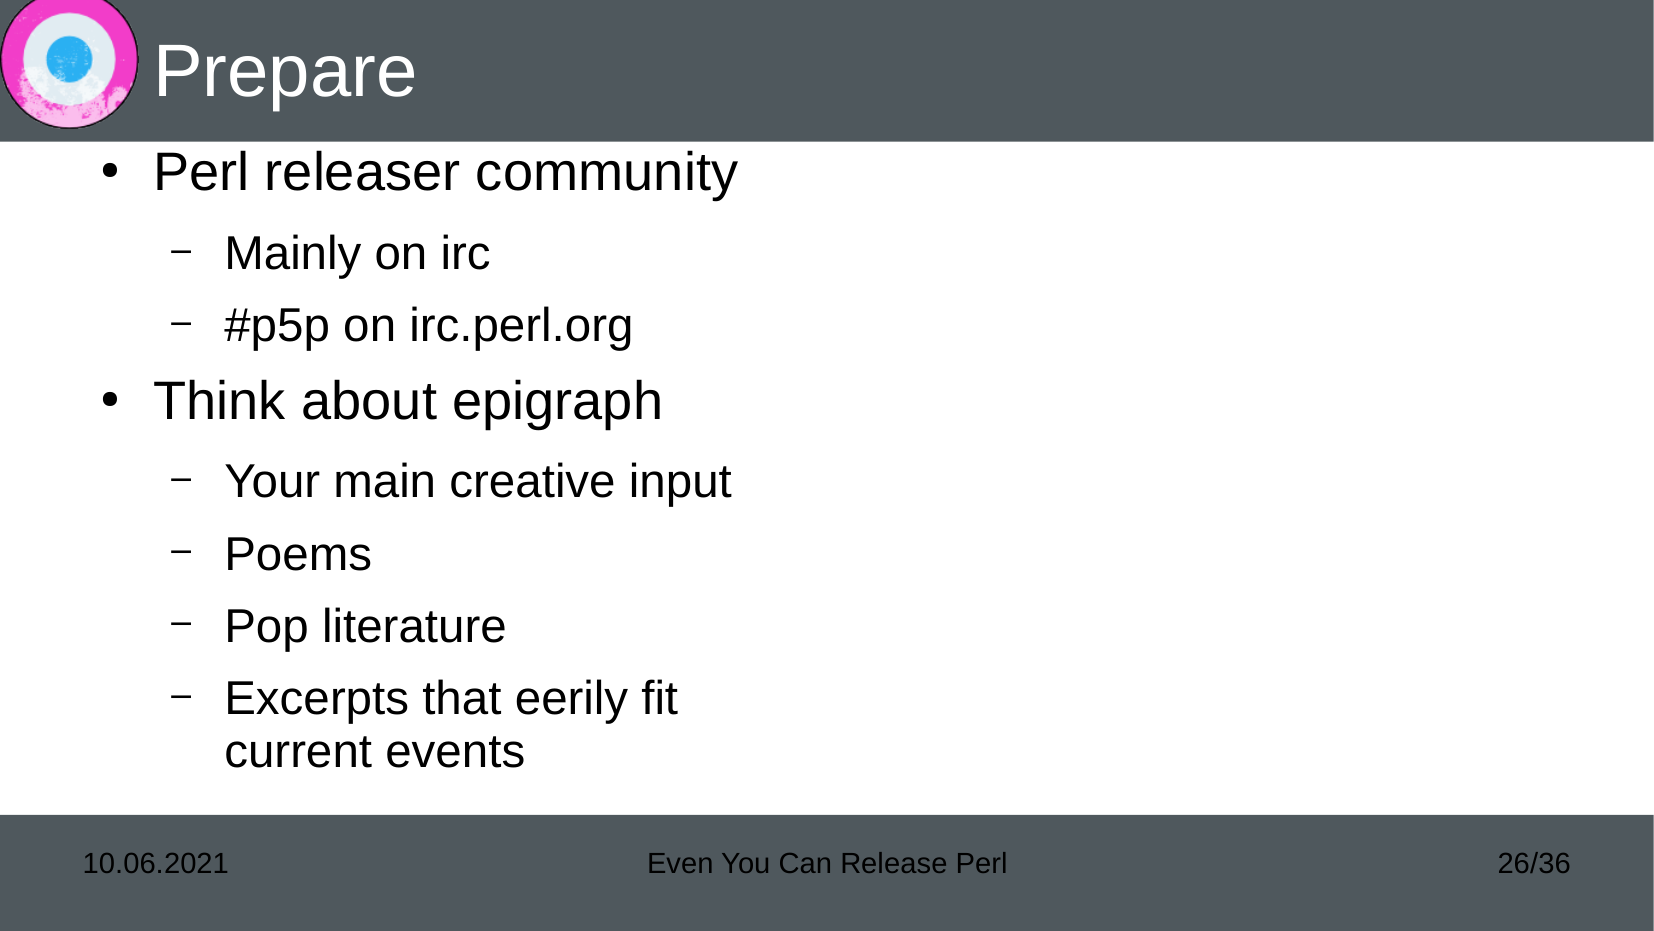

# Prepare
Perl releaser community
Mainly on irc
#p5p on irc.perl.org
Think about epigraph
Your main creative input
Poems
Pop literature
Excerpts that eerily fit current events
08. März 2019
26